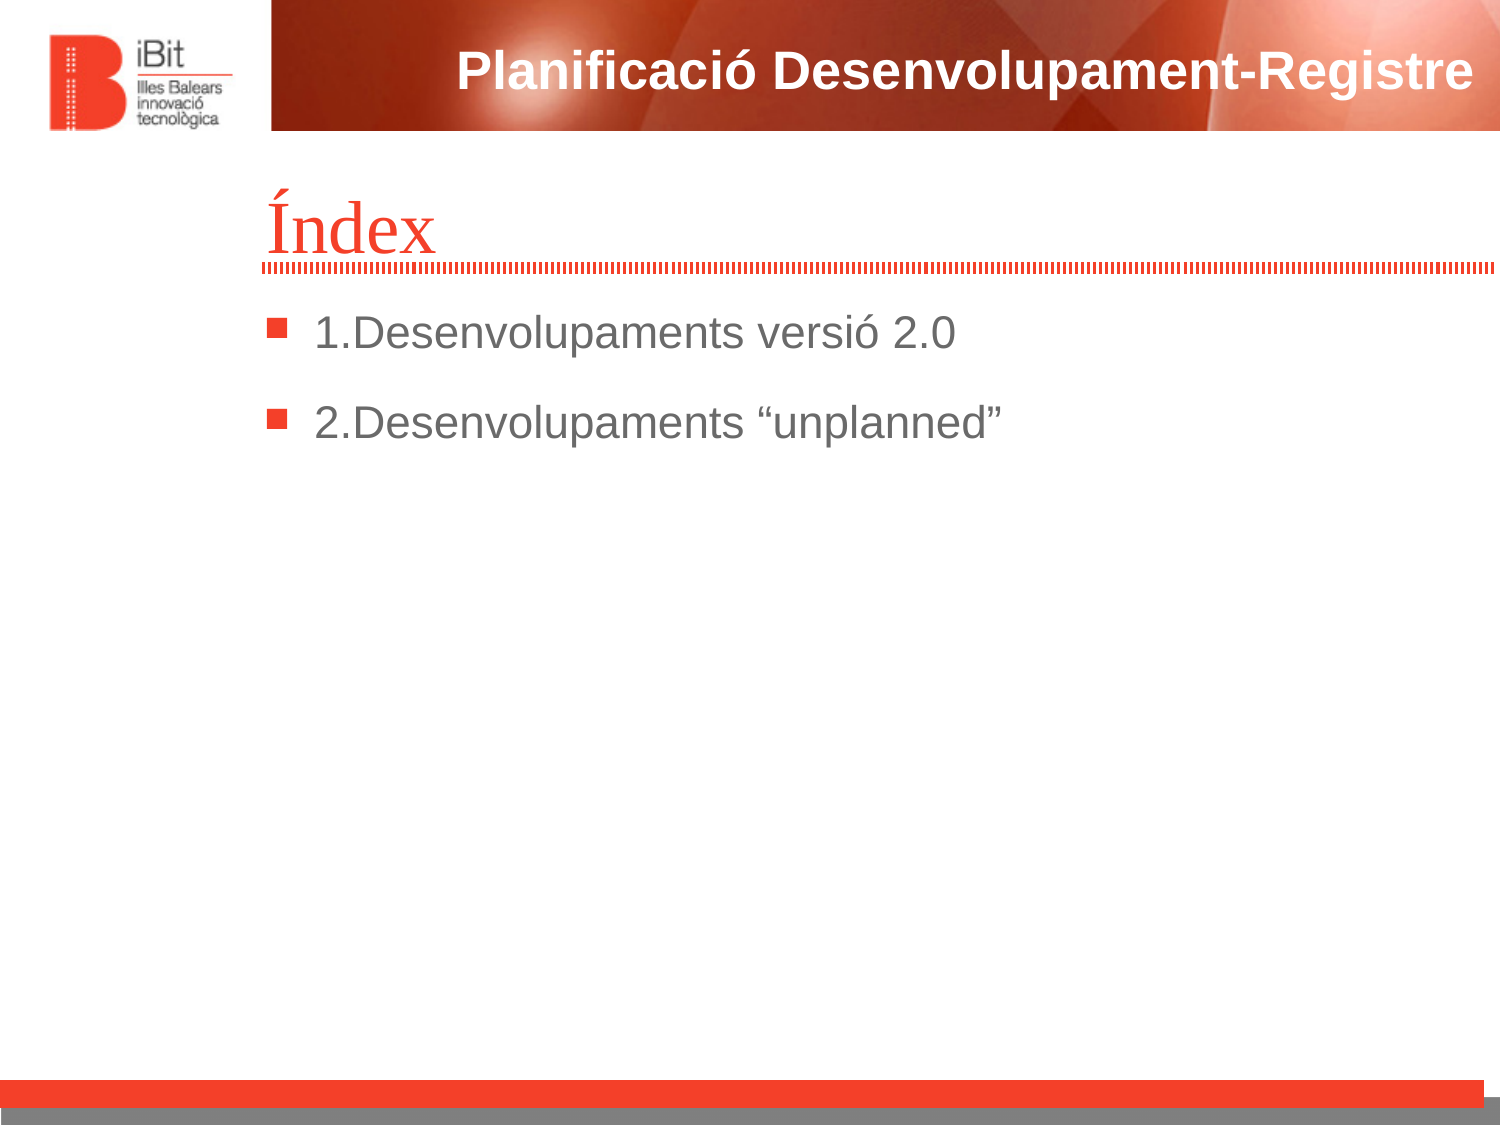

# Planificació Desenvolupament-Registre
Índex
1.Desenvolupaments versió 2.0
2.Desenvolupaments “unplanned”